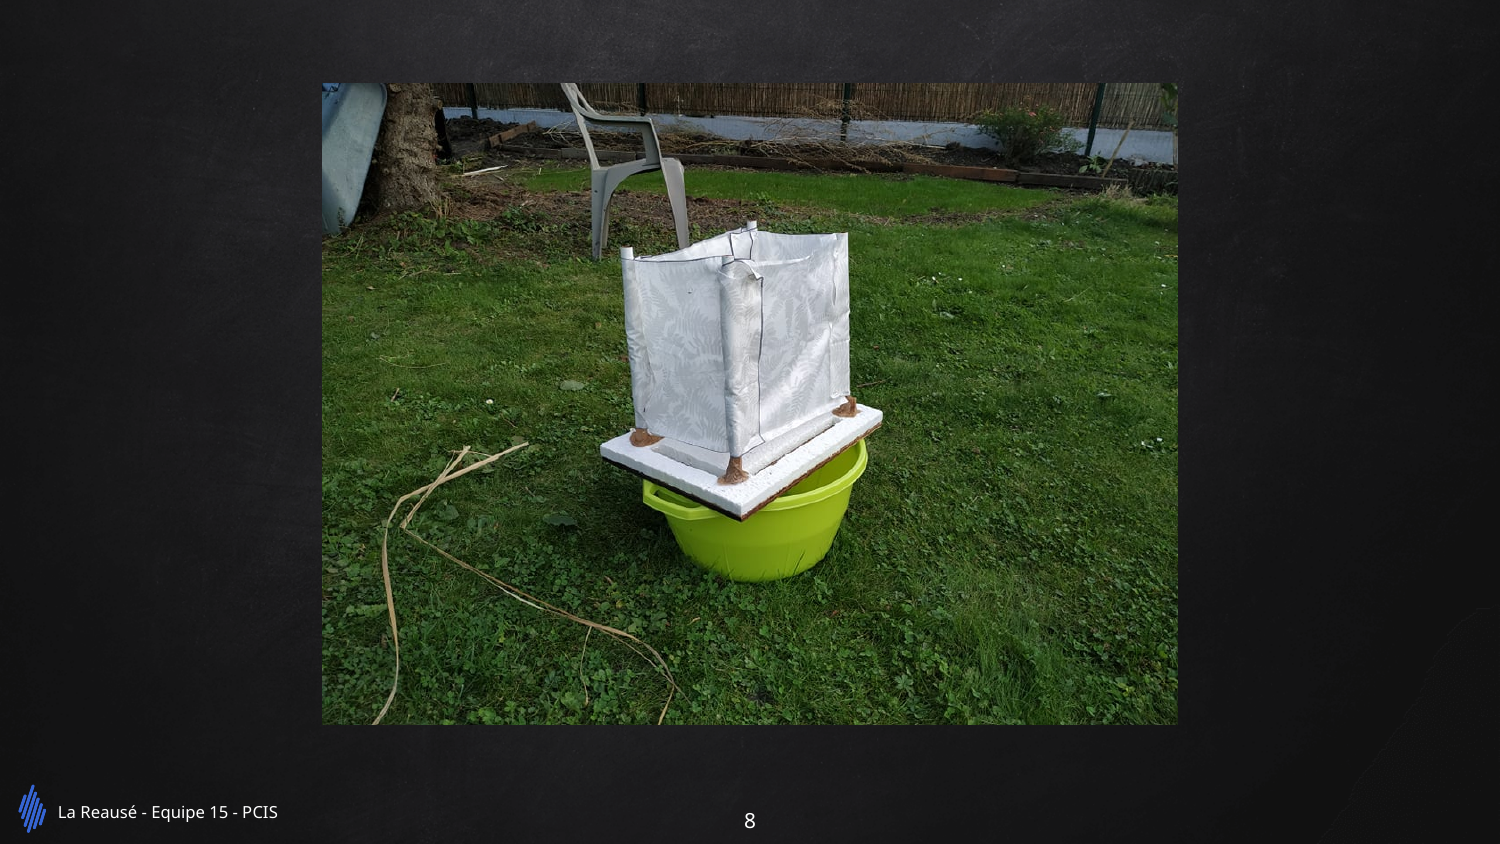

La Reausé - Equipe 15 - PCIS